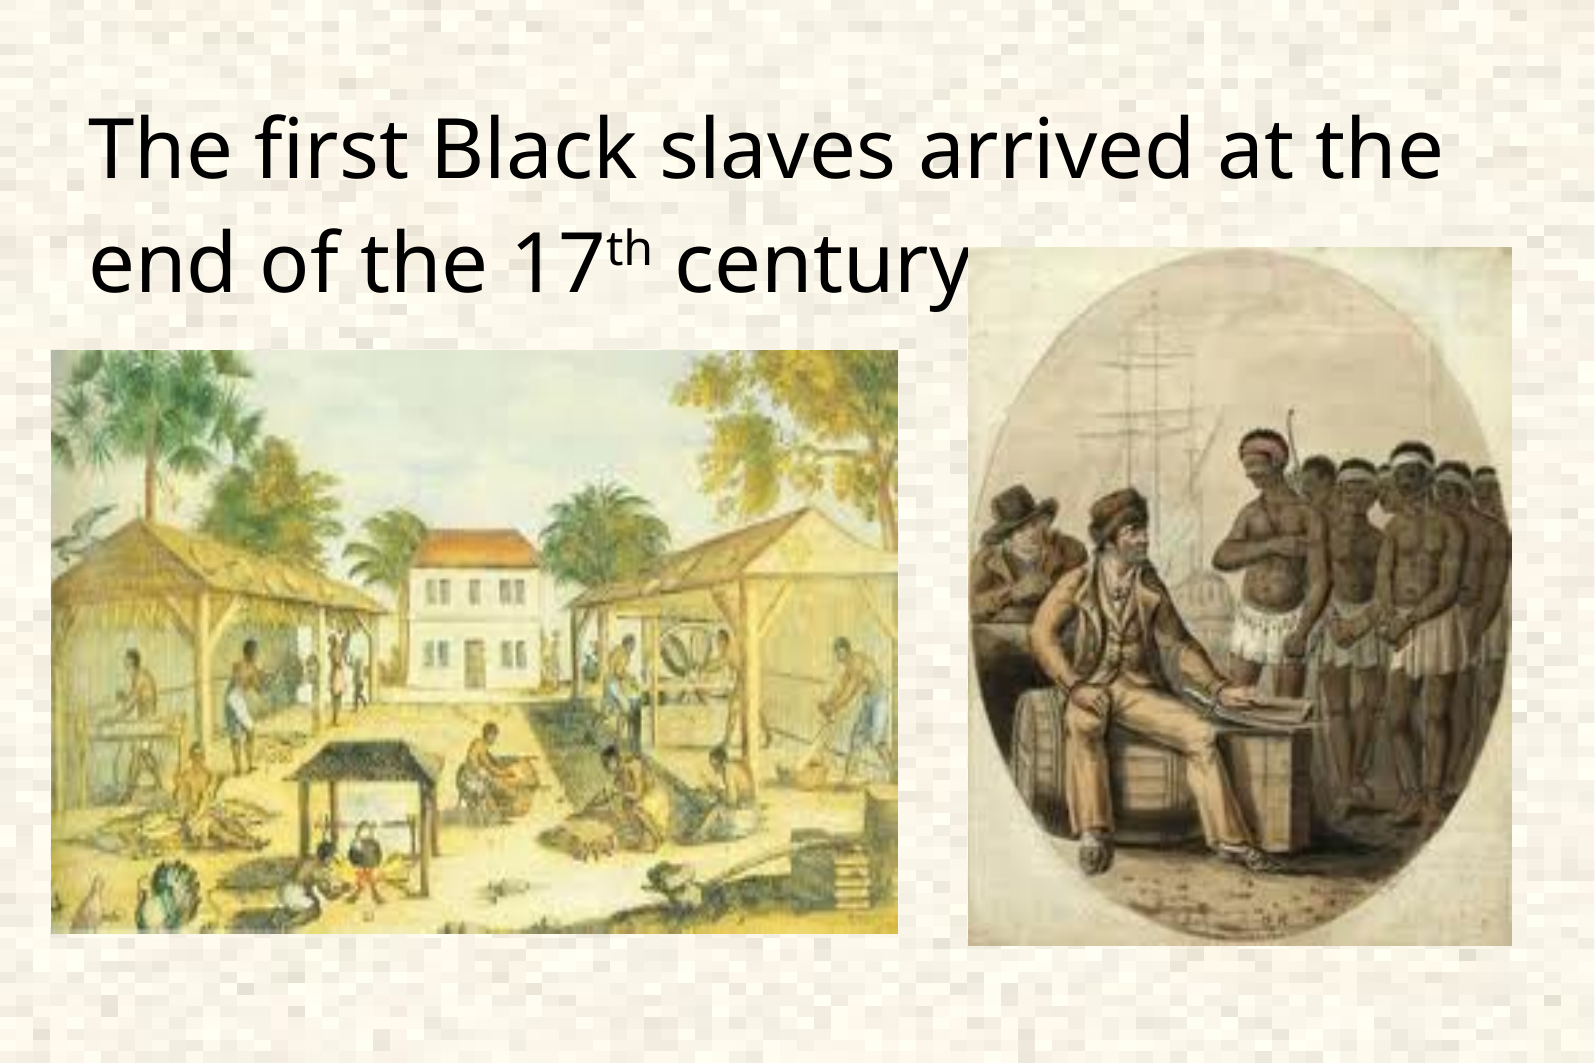

#
The first Black slaves arrived at the end of the 17th century.